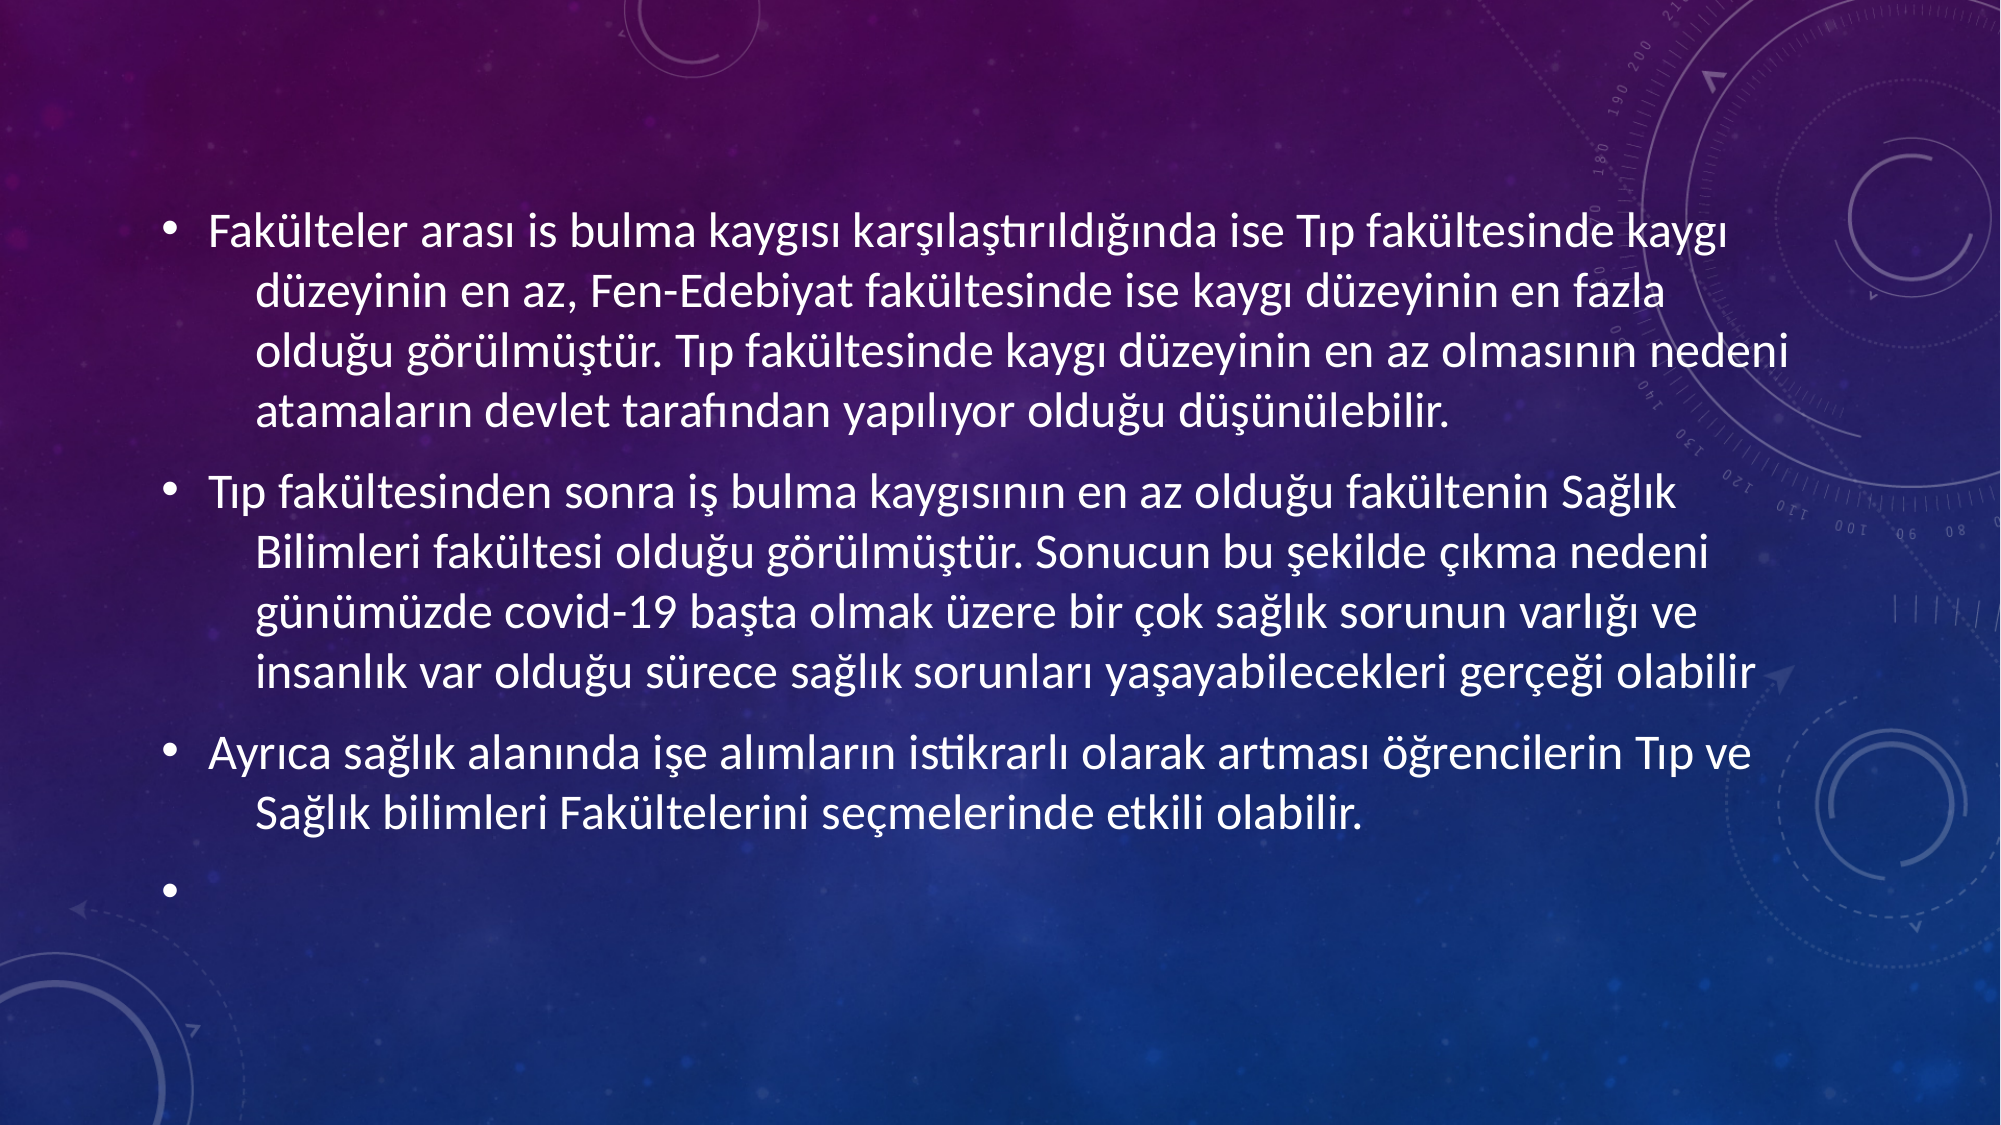

# Fakülteler arası is bulma kaygısı karşılaştırıldığında ise Tıp fakültesinde kaygı düzeyinin en az, Fen-Edebiyat fakültesinde ise kaygı düzeyinin en fazla olduğu görülmüştür. Tıp fakültesinde kaygı düzeyinin en az olmasının nedeni atamaların devlet tarafından yapılıyor olduğu düşünülebilir.
Tıp fakültesinden sonra iş bulma kaygısının en az olduğu fakültenin Sağlık Bilimleri fakültesi olduğu görülmüştür. Sonucun bu şekilde çıkma nedeni günümüzde covid-19 başta olmak üzere bir çok sağlık sorunun varlığı ve insanlık var olduğu sürece sağlık sorunları yaşayabilecekleri gerçeği olabilir
Ayrıca sağlık alanında işe alımların istikrarlı olarak artması öğrencilerin Tıp ve Sağlık bilimleri Fakültelerini seçmelerinde etkili olabilir.